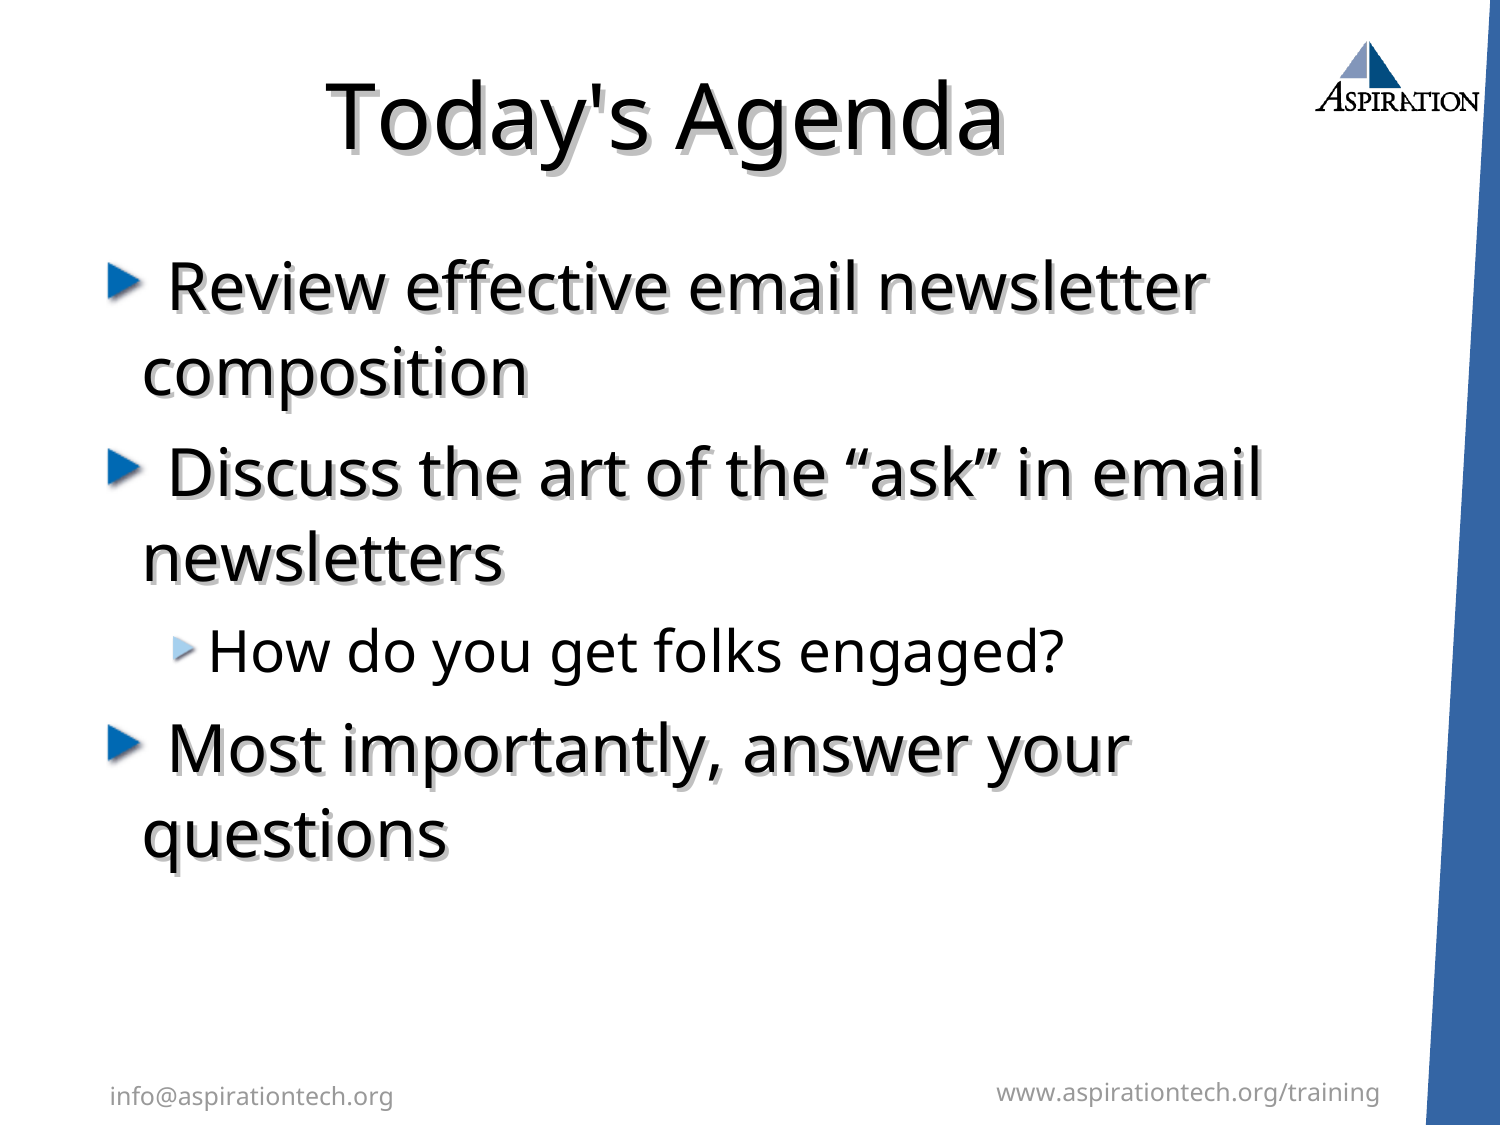

# Today's Agenda
 Review effective email newsletter composition
 Discuss the art of the “ask” in email newsletters
How do you get folks engaged?
 Most importantly, answer your questions